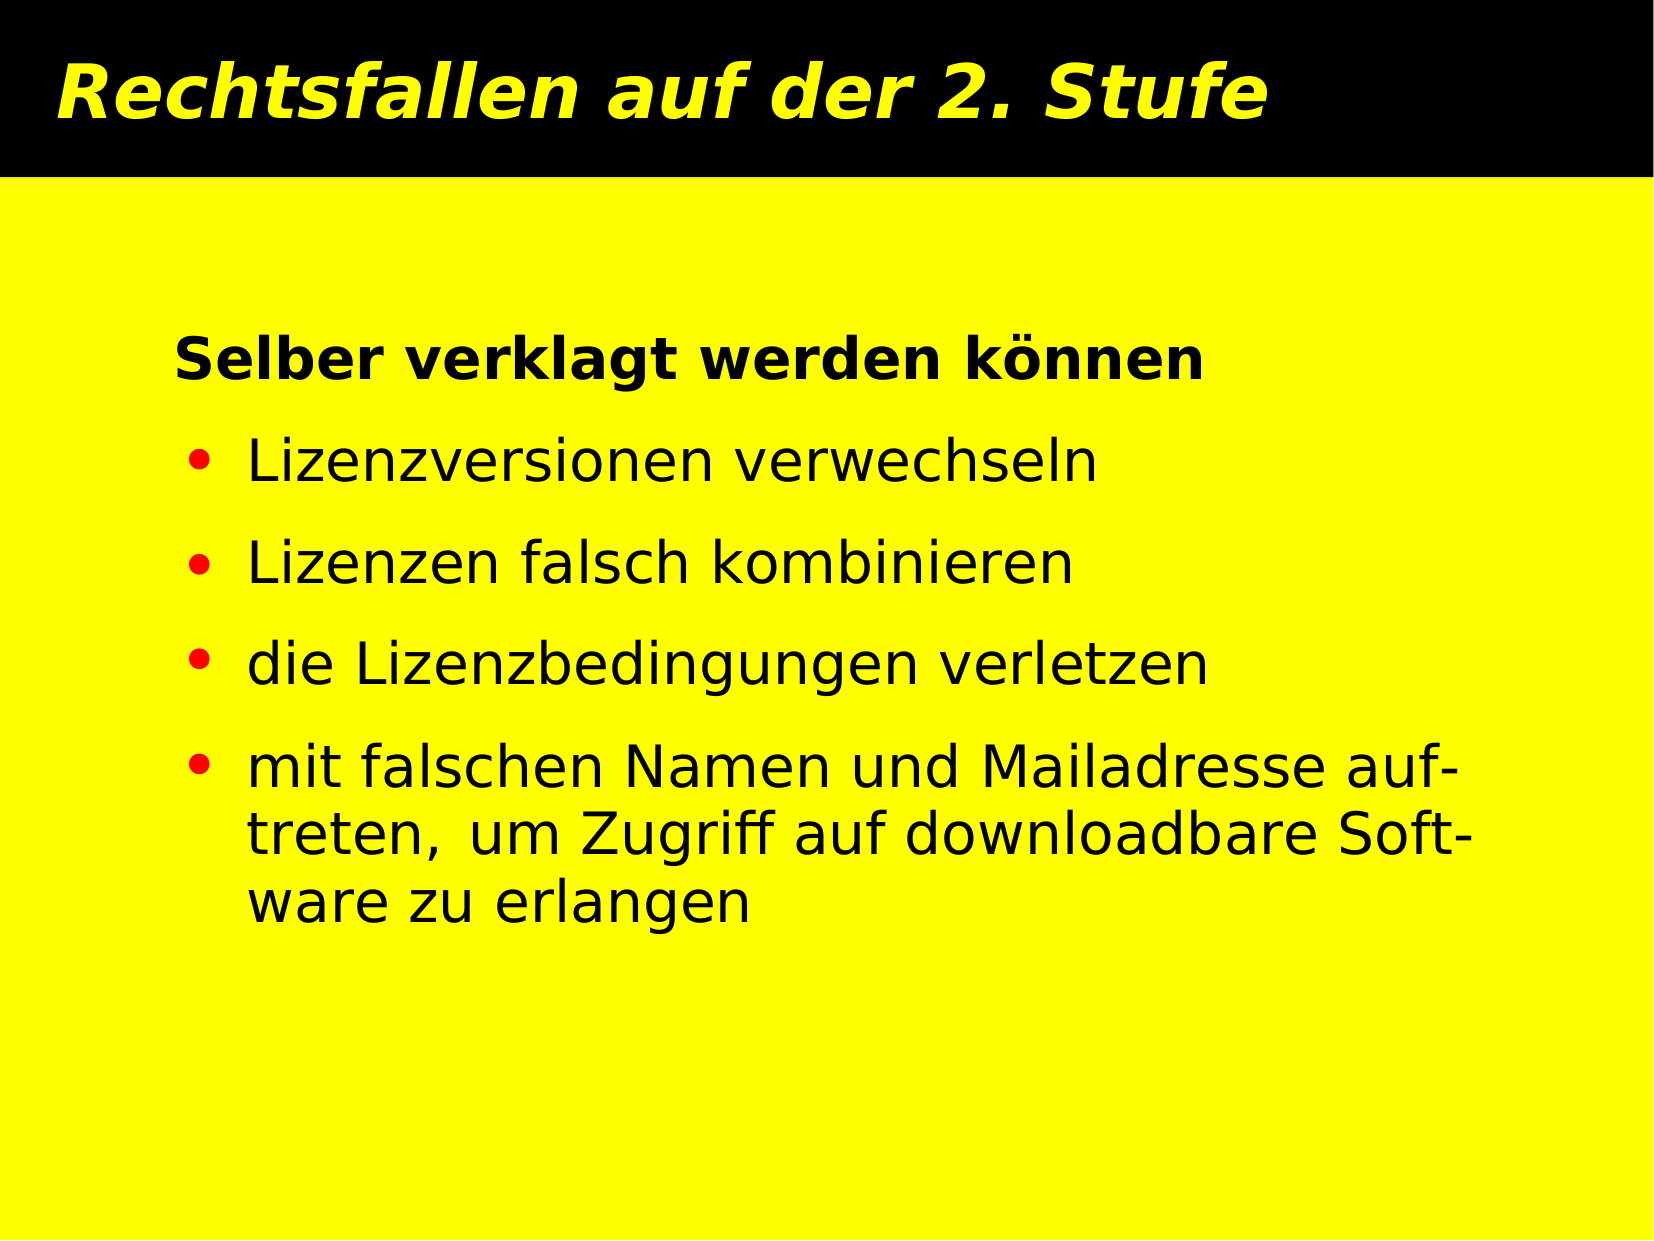

Rechtsfallen auf der 2. Stufe
Selber verklagt werden können
	Lizenzversionen verwechseln
	Lizenzen falsch kombinieren
	die Lizenzbedingungen verletzen
	mit falschen Namen und Mailadresse auf-
	treten, 	um Zugriff auf downloadbare Soft-
	ware zu erlangen